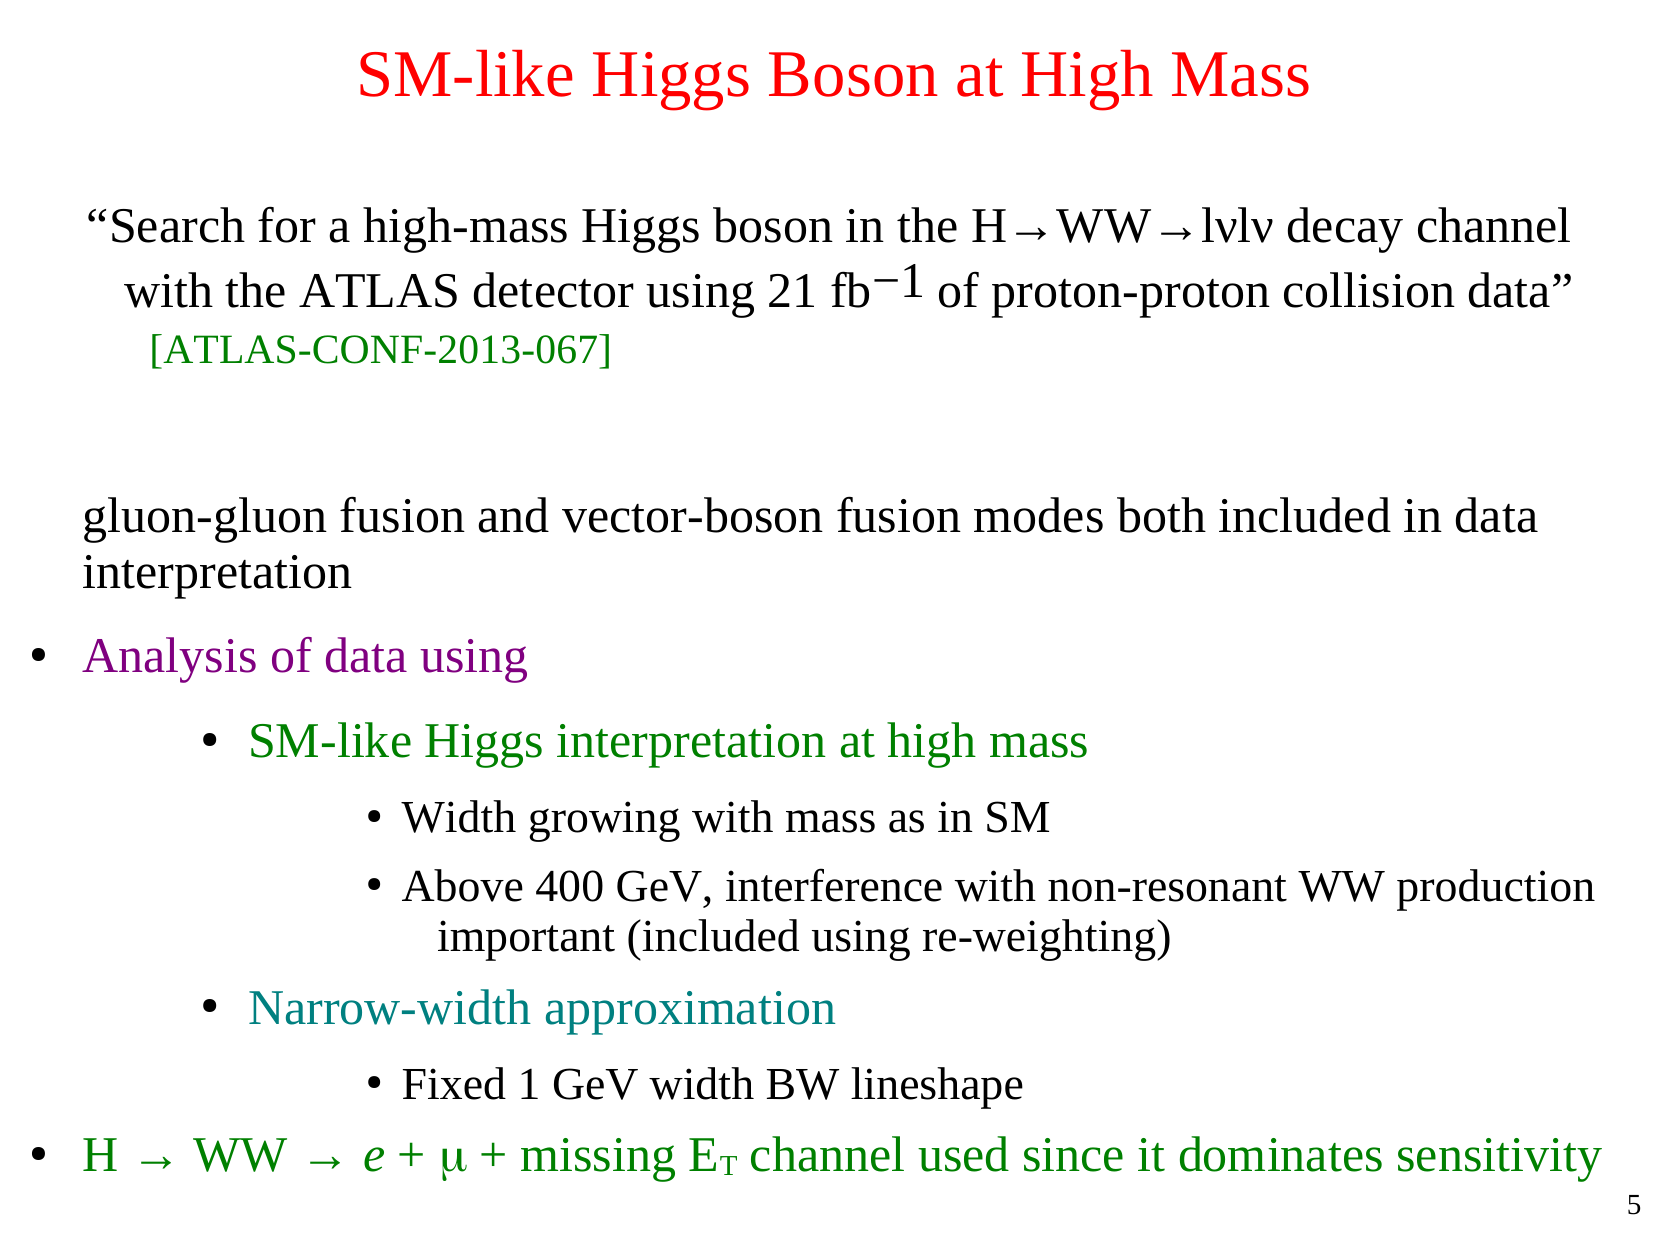

# SM-like Higgs Boson at High Mass
 “Search for a high-mass Higgs boson in the H→WW→lνlν decay channel with the ATLAS detector using 21 fb−1 of proton-proton collision data” [ATLAS-CONF-2013-067]
gluon-gluon fusion and vector-boson fusion modes both included in data interpretation
Analysis of data using
SM-like Higgs interpretation at high mass
Width growing with mass as in SM
Above 400 GeV, interference with non-resonant WW production important (included using re-weighting)
Narrow-width approximation
Fixed 1 GeV width BW lineshape
H → WW → e + μ + missing ET channel used since it dominates sensitivity
5